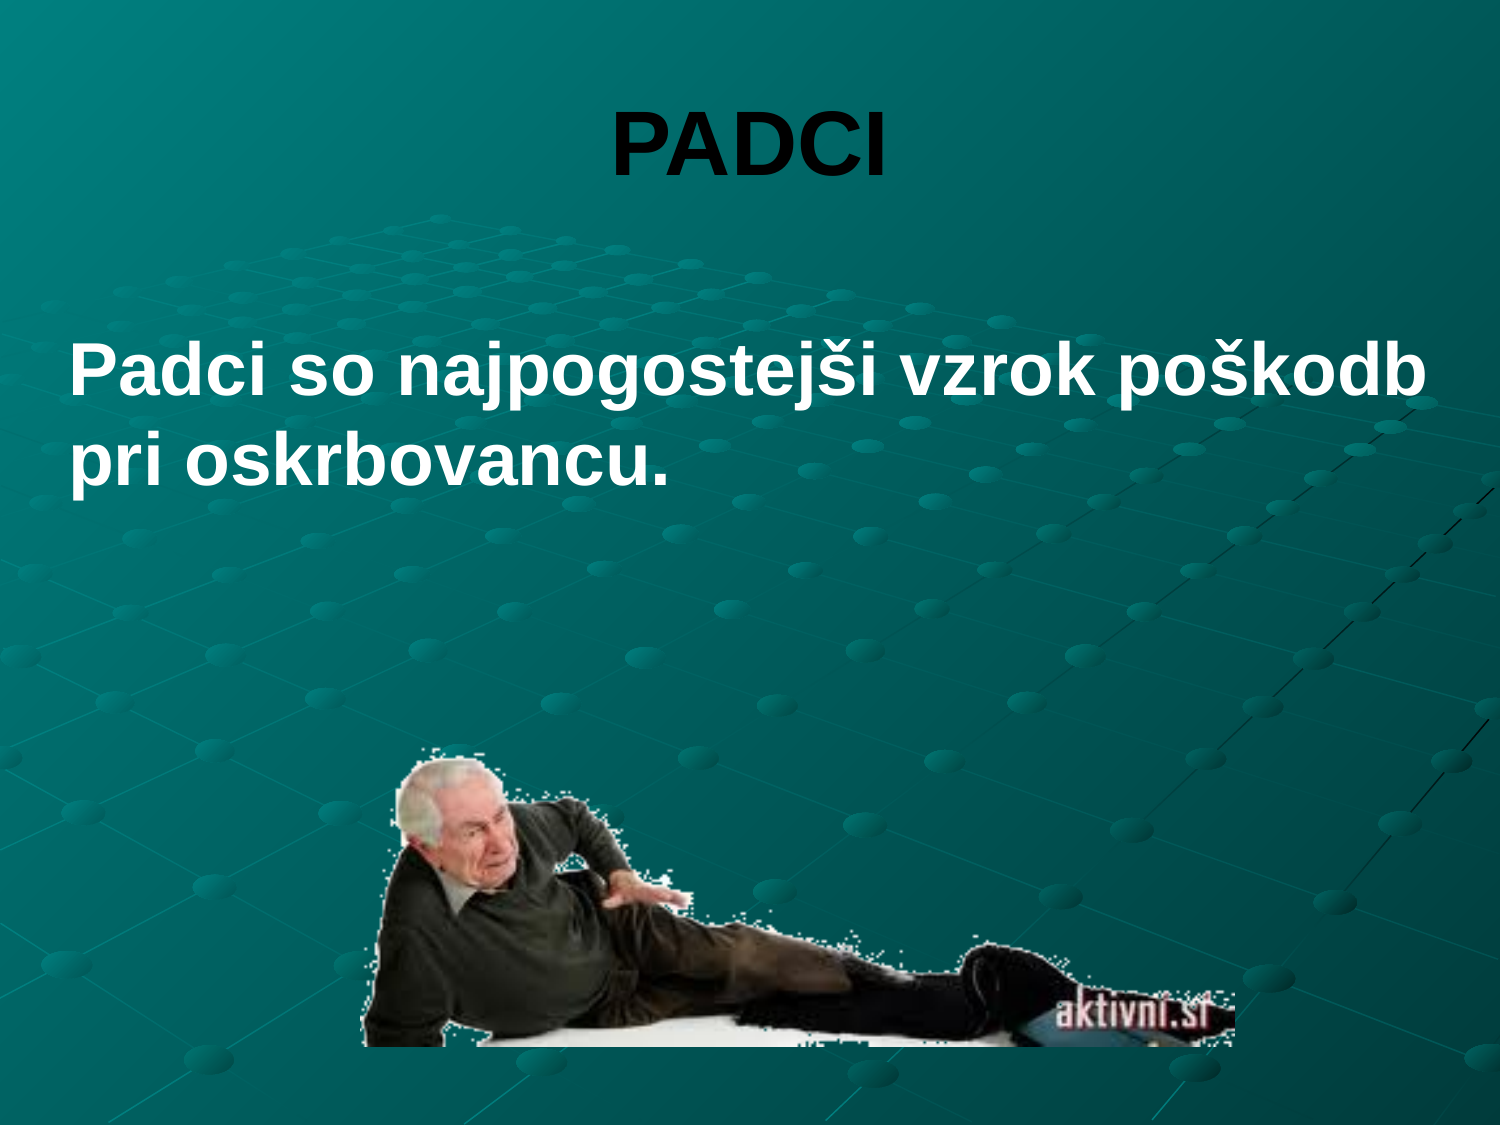

# PADCI
Padci so najpogostejši vzrok poškodb pri oskrbovancu.